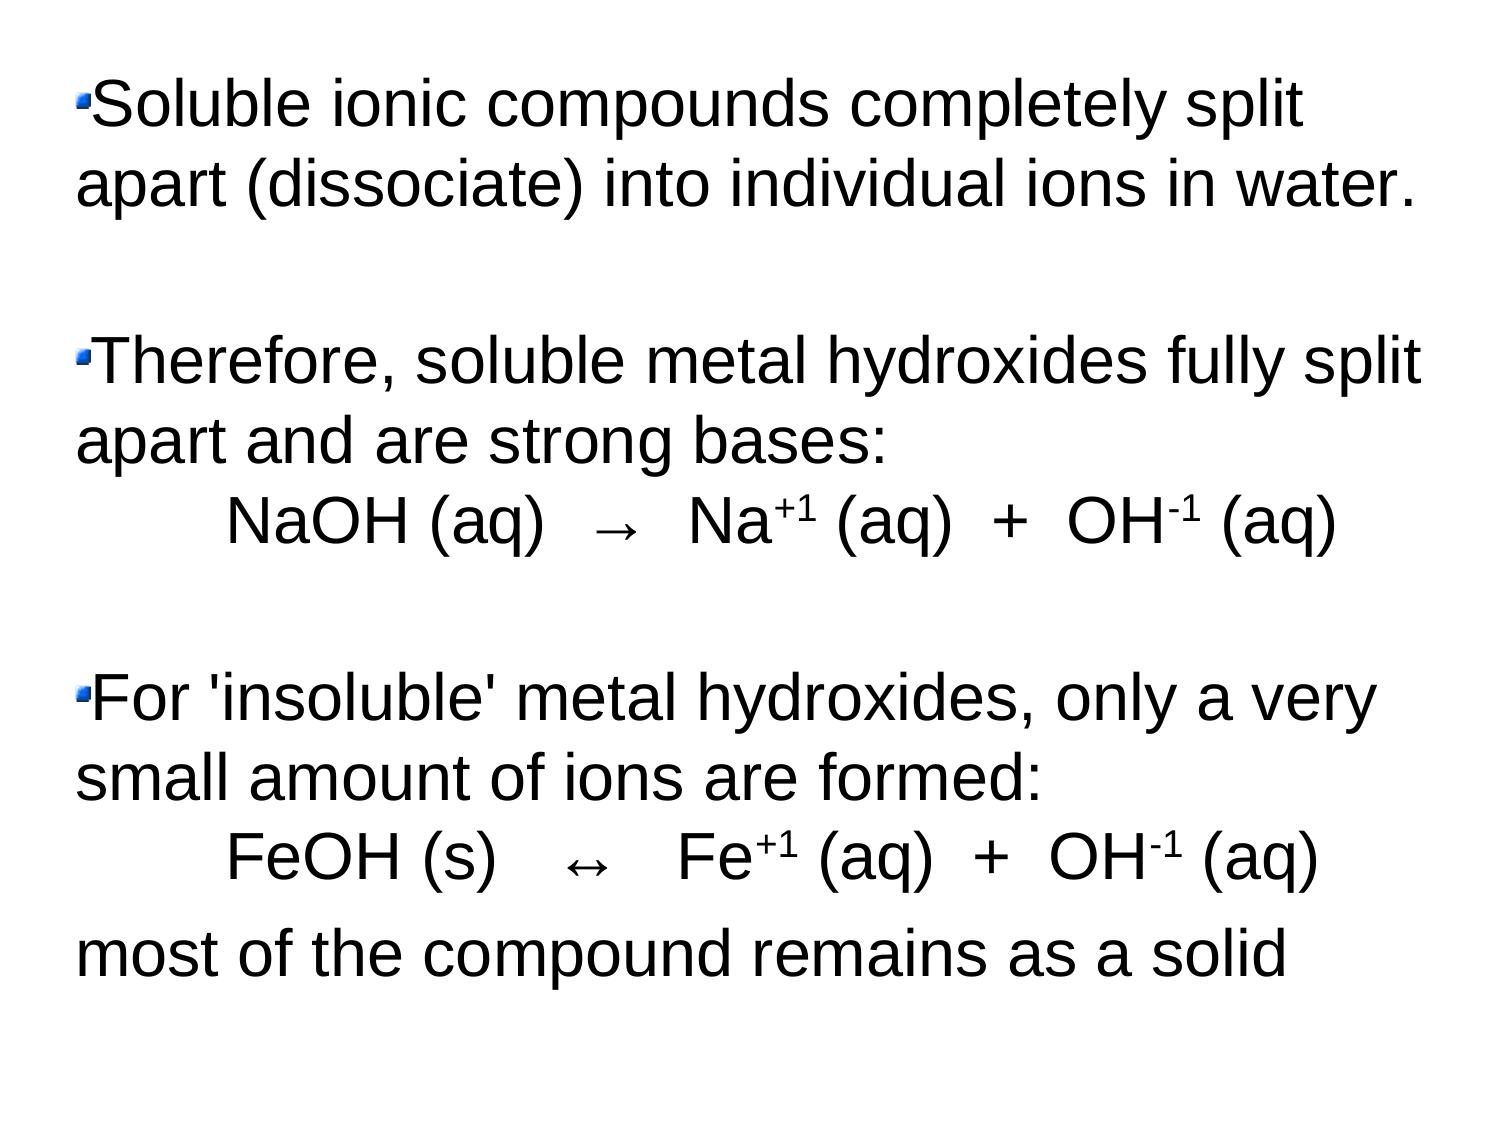

# Soluble ionic compounds completely split apart (dissociate) into individual ions in water.
Therefore, soluble metal hydroxides fully split apart and are strong bases:
	NaOH (aq) → Na+1 (aq) + OH-1 (aq)
For 'insoluble' metal hydroxides, only a very small amount of ions are formed:
	FeOH (s) ↔ Fe+1 (aq) + OH-1 (aq)
most of the compound remains as a solid